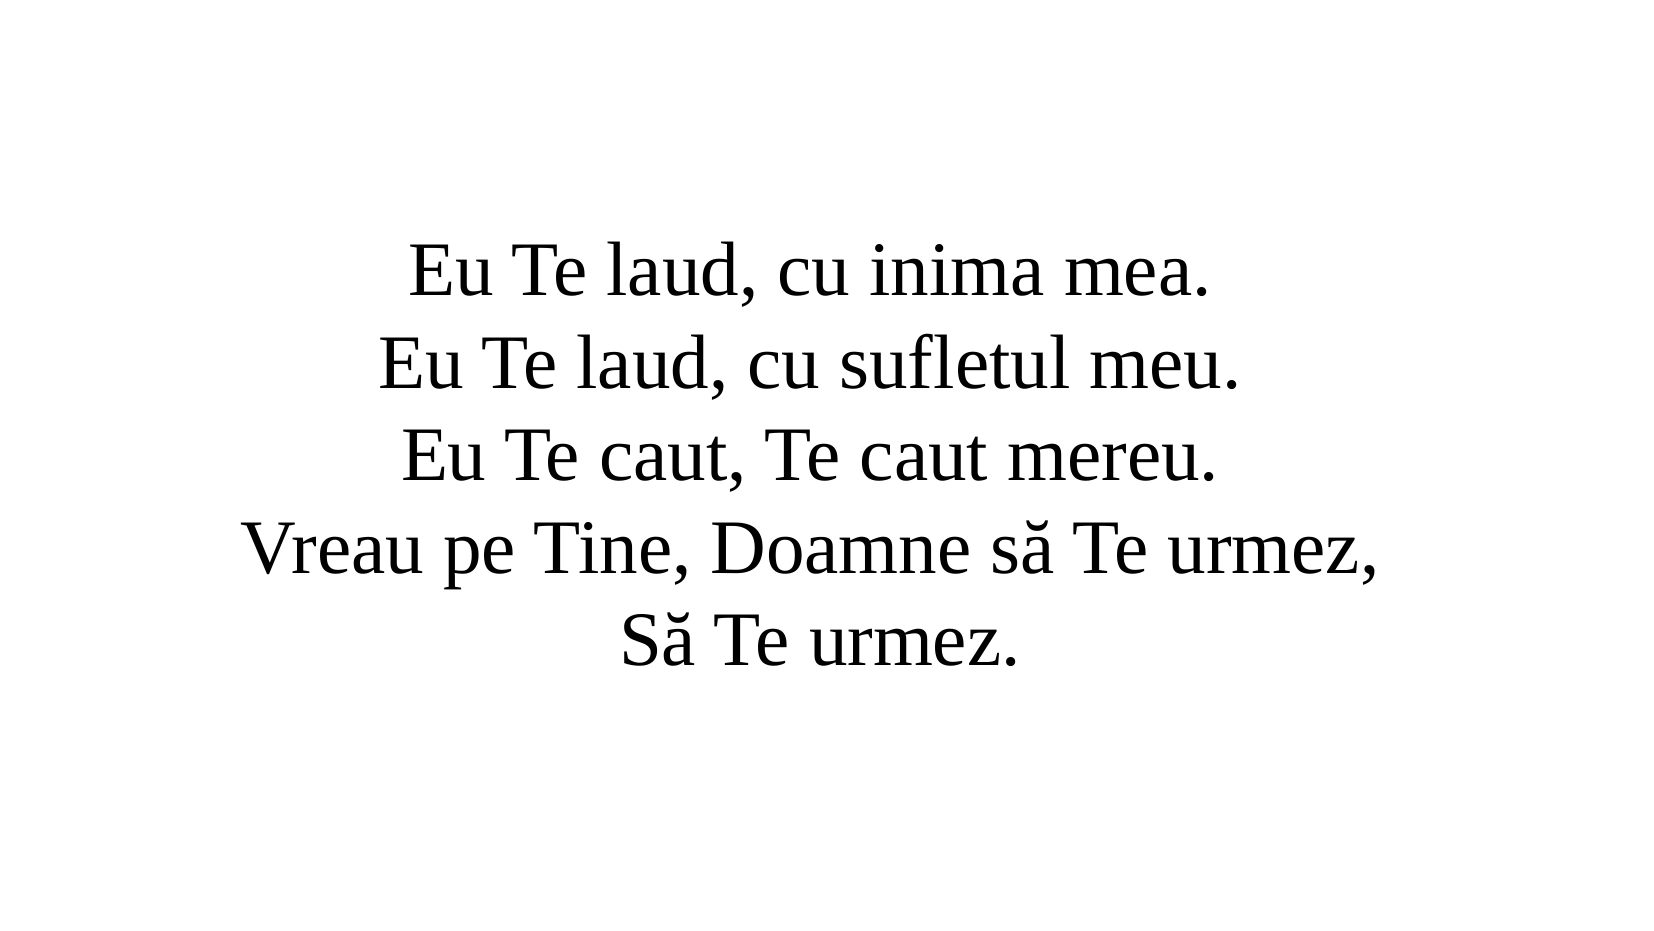

# Eu Te laud, cu inima mea.
Eu Te laud, cu sufletul meu.
Eu Te caut, Te caut mereu.
Vreau pe Tine, Doamne să Te urmez,
Să Te urmez.